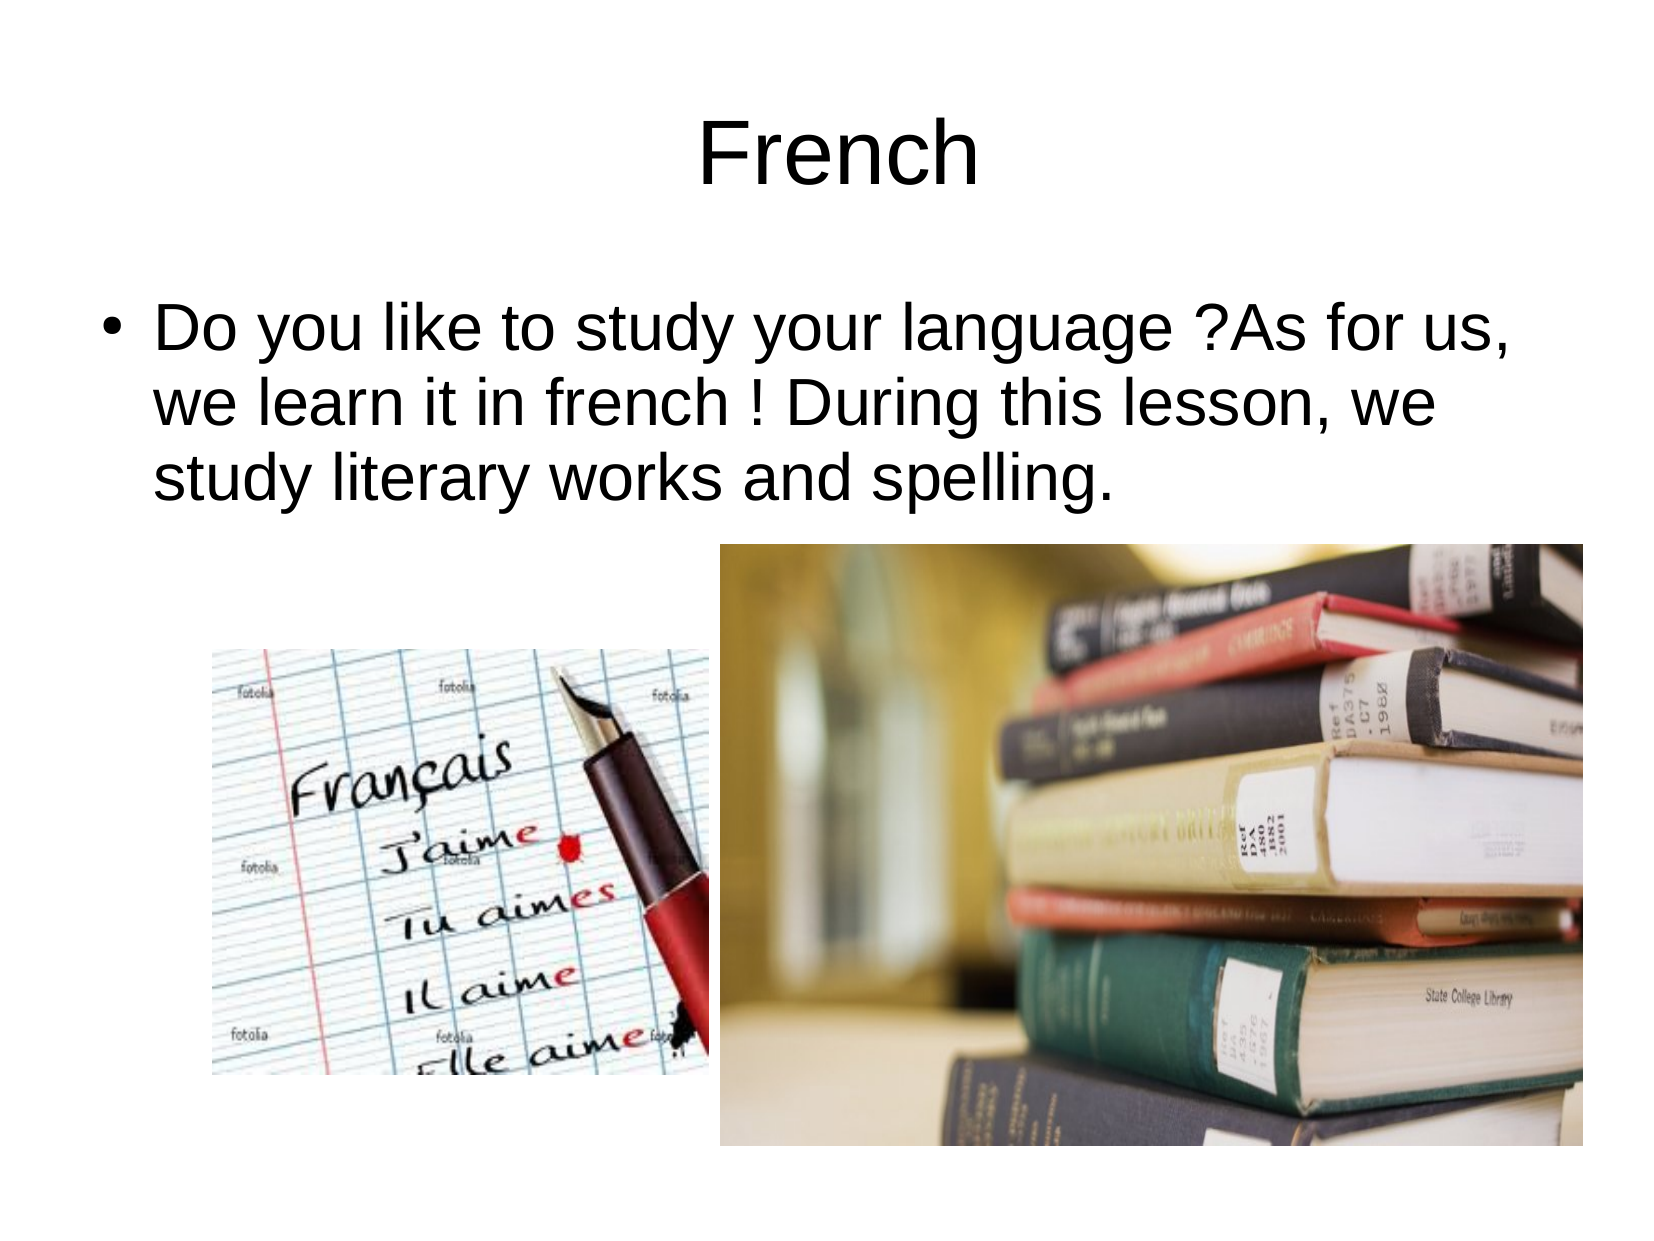

# French
Do you like to study your language ?As for us, we learn it in french ! During this lesson, we study literary works and spelling.